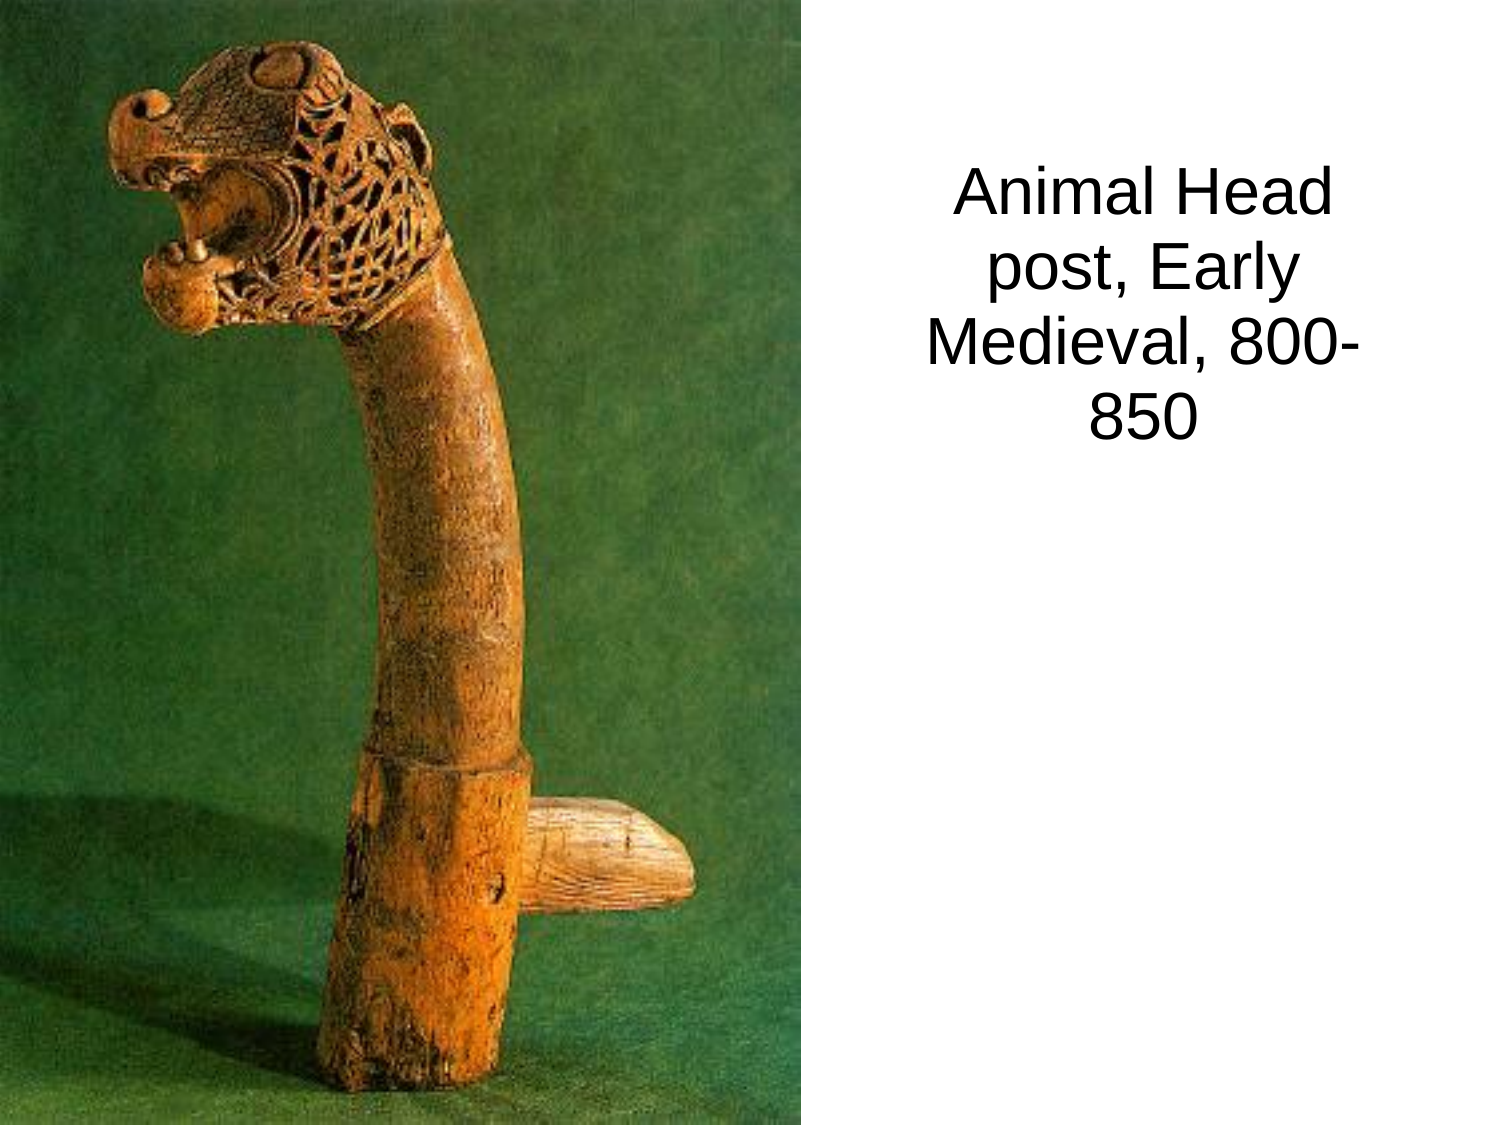

# Animal Head post, Early Medieval, 800-850